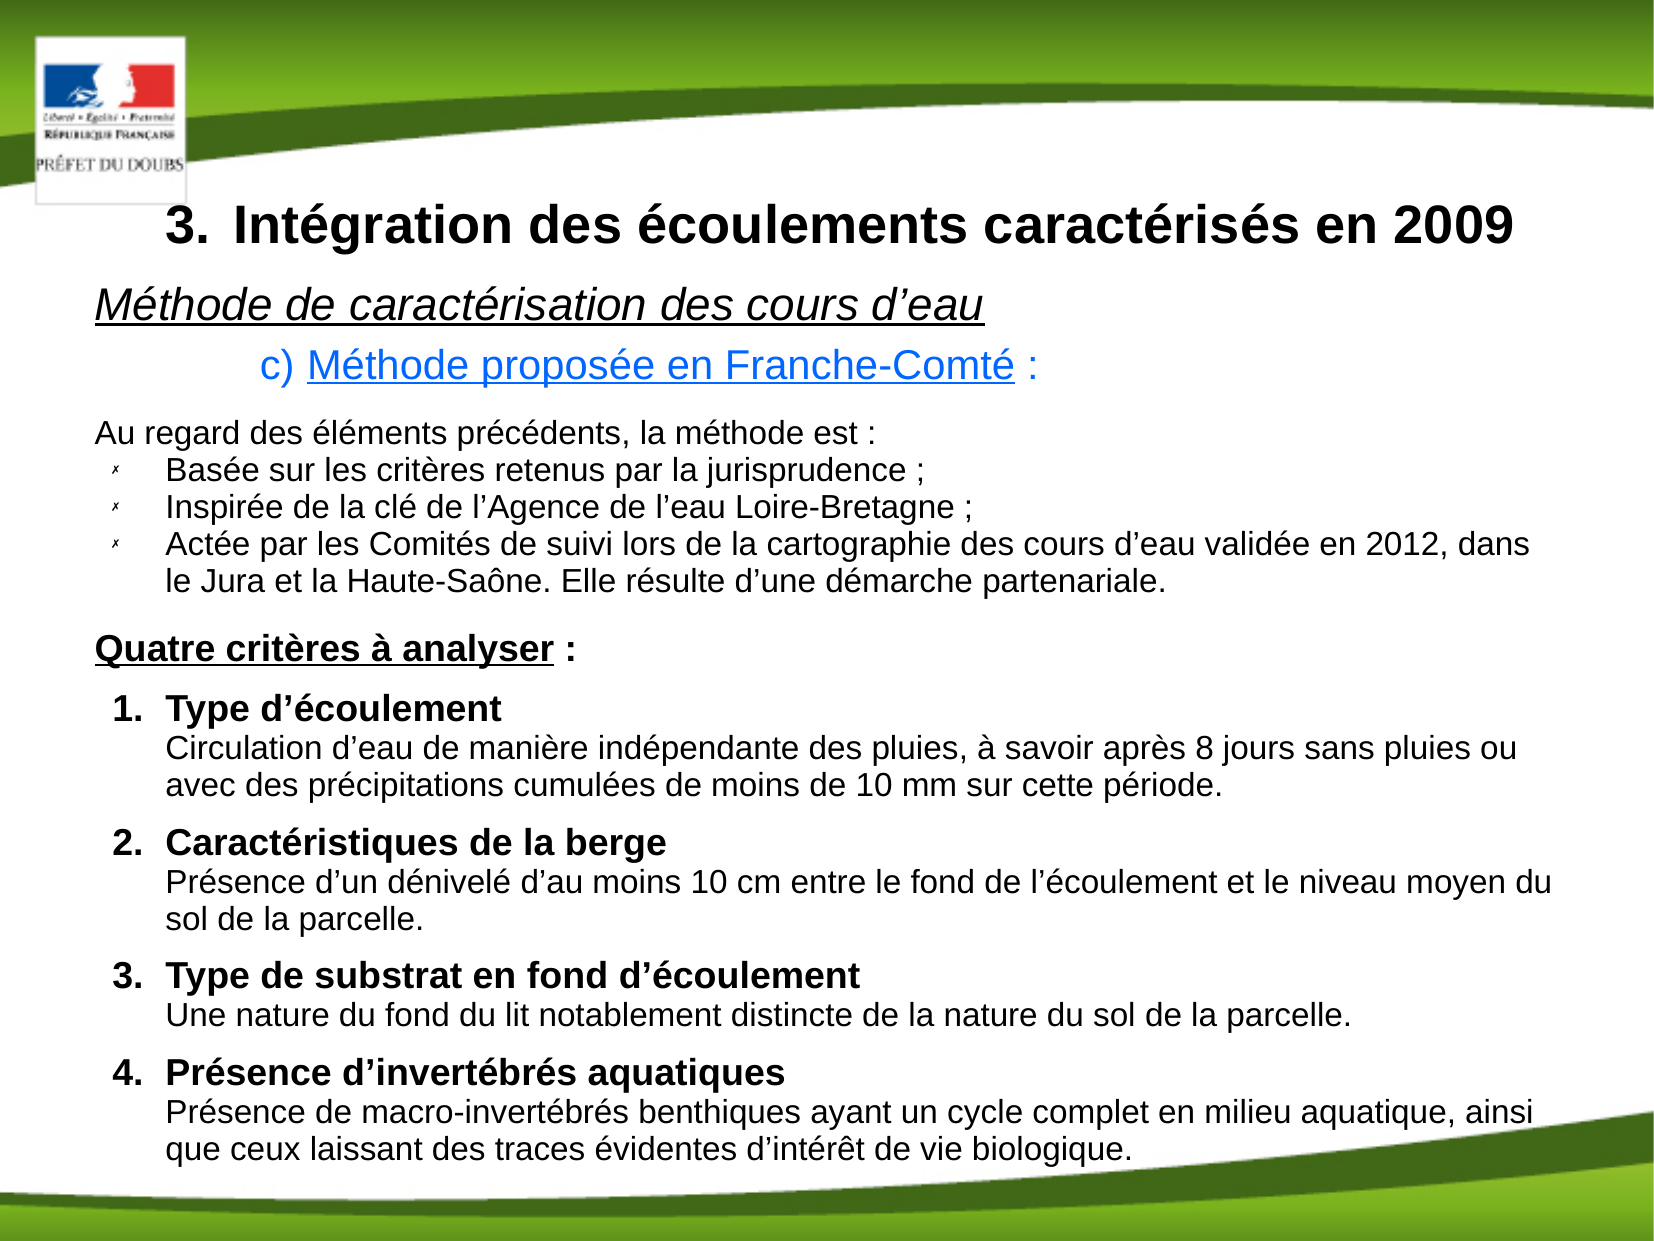

#
 Intégration des écoulements caractérisés en 2009
Méthode de caractérisation des cours d’eau
Méthode proposée en Franche-Comté :
Au regard des éléments précédents, la méthode est :
Basée sur les critères retenus par la jurisprudence ;
Inspirée de la clé de l’Agence de l’eau Loire-Bretagne ;
Actée par les Comités de suivi lors de la cartographie des cours d’eau validée en 2012, dans le Jura et la Haute-Saône. Elle résulte d’une démarche partenariale.
Quatre critères à analyser :
Type d’écoulement
Circulation d’eau de manière indépendante des pluies, à savoir après 8 jours sans pluies ou avec des précipitations cumulées de moins de 10 mm sur cette période.
Caractéristiques de la berge
Présence d’un dénivelé d’au moins 10 cm entre le fond de l’écoulement et le niveau moyen du sol de la parcelle.
Type de substrat en fond d’écoulement
Une nature du fond du lit notablement distincte de la nature du sol de la parcelle.
Présence d’invertébrés aquatiques
Présence de macro-invertébrés benthiques ayant un cycle complet en milieu aquatique, ainsi que ceux laissant des traces évidentes d’intérêt de vie biologique.